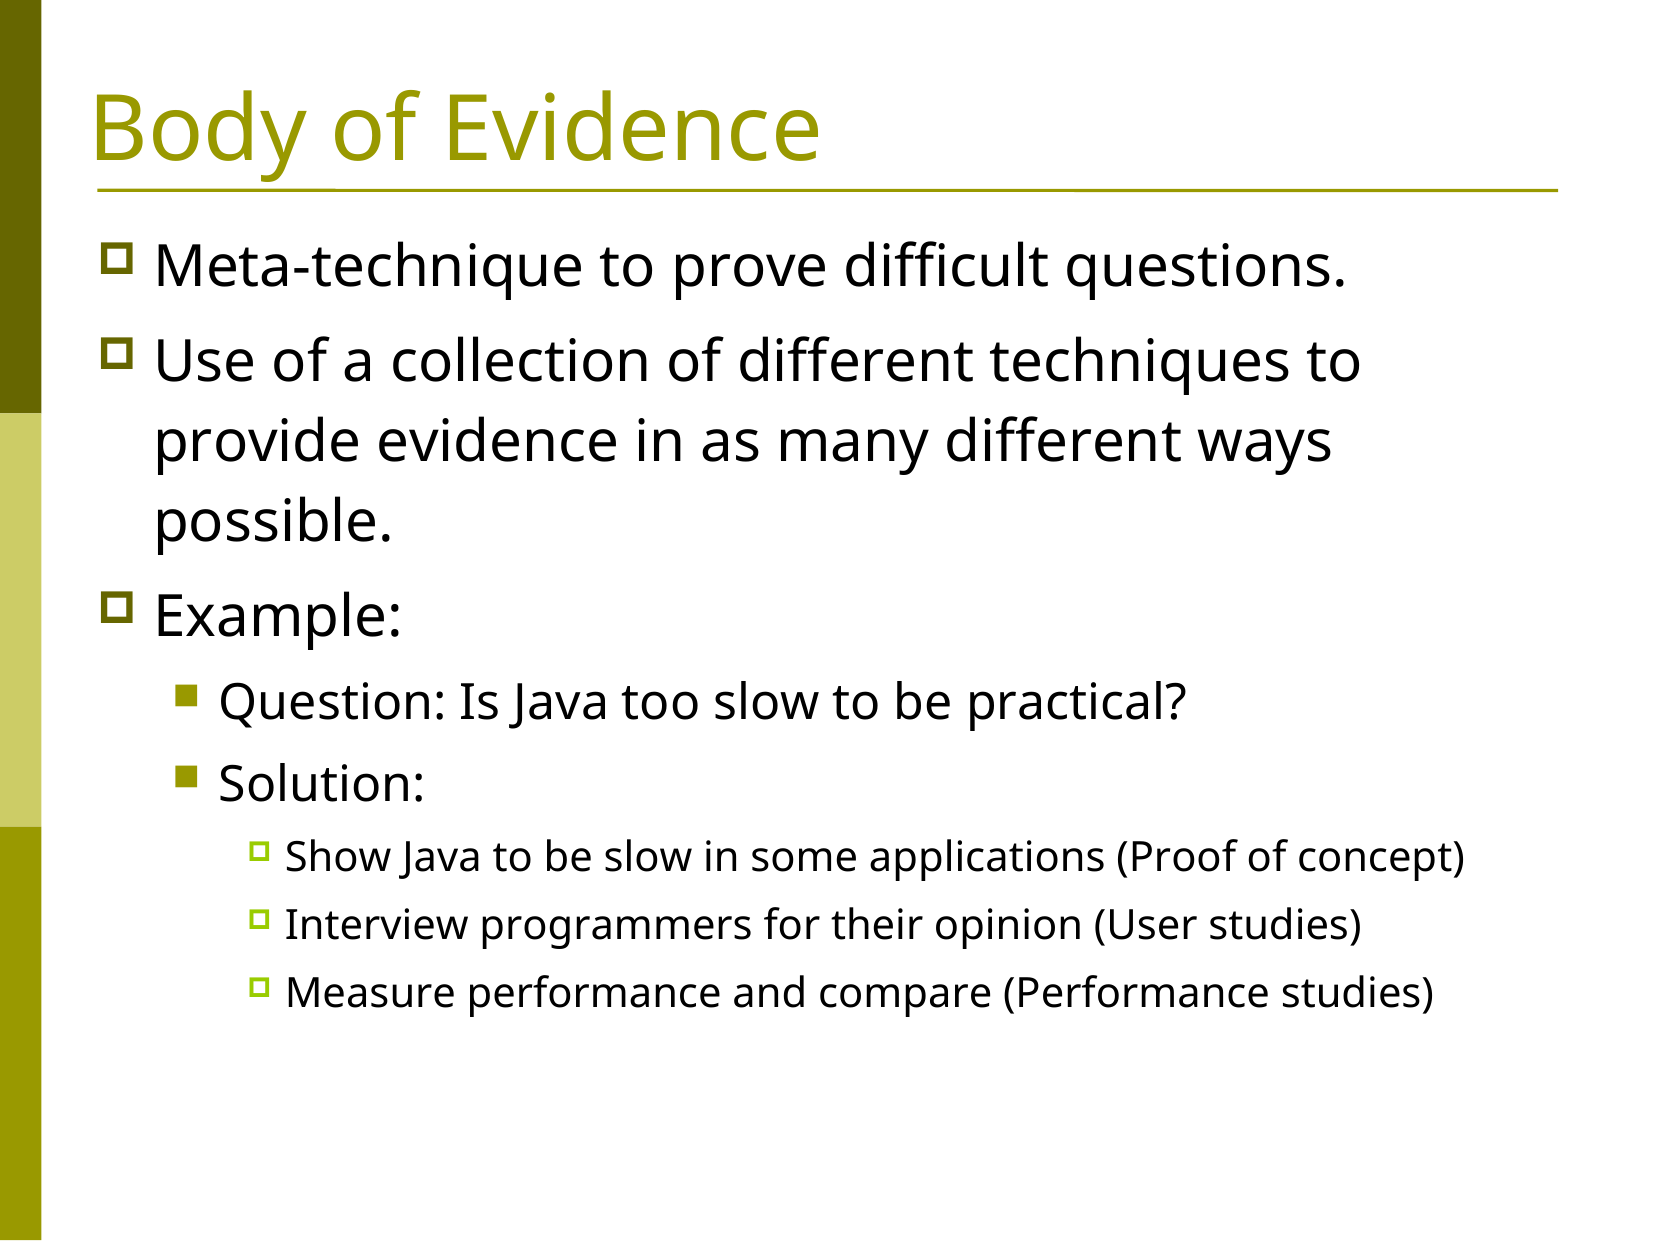

# Body of Evidence
Meta-technique to prove difficult questions.
Use of a collection of different techniques to provide evidence in as many different ways possible.
Example:
Question: Is Java too slow to be practical?
Solution:
Show Java to be slow in some applications (Proof of concept)
Interview programmers for their opinion (User studies)
Measure performance and compare (Performance studies)